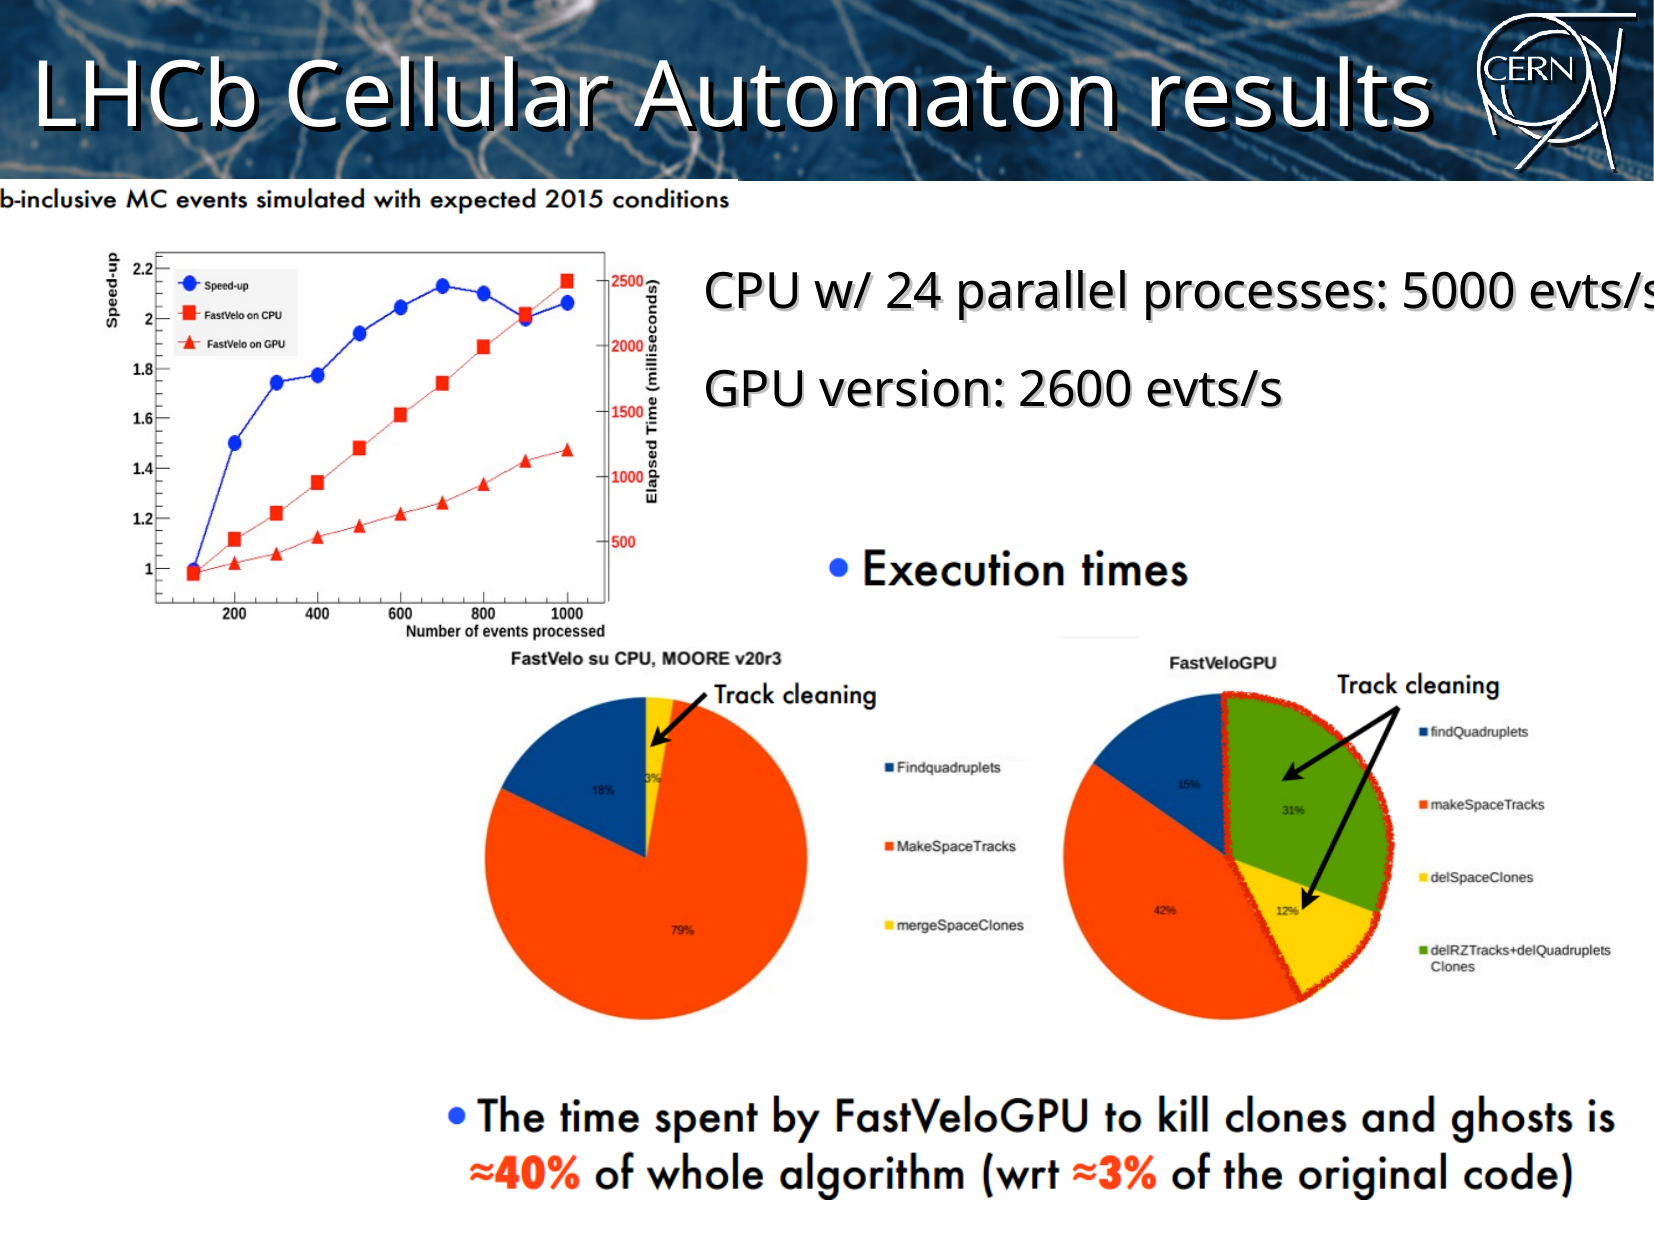

# LHCb Cellular Automaton results
CPU w/ 24 parallel processes: 5000 evts/s
GPU version: 2600 evts/s
16